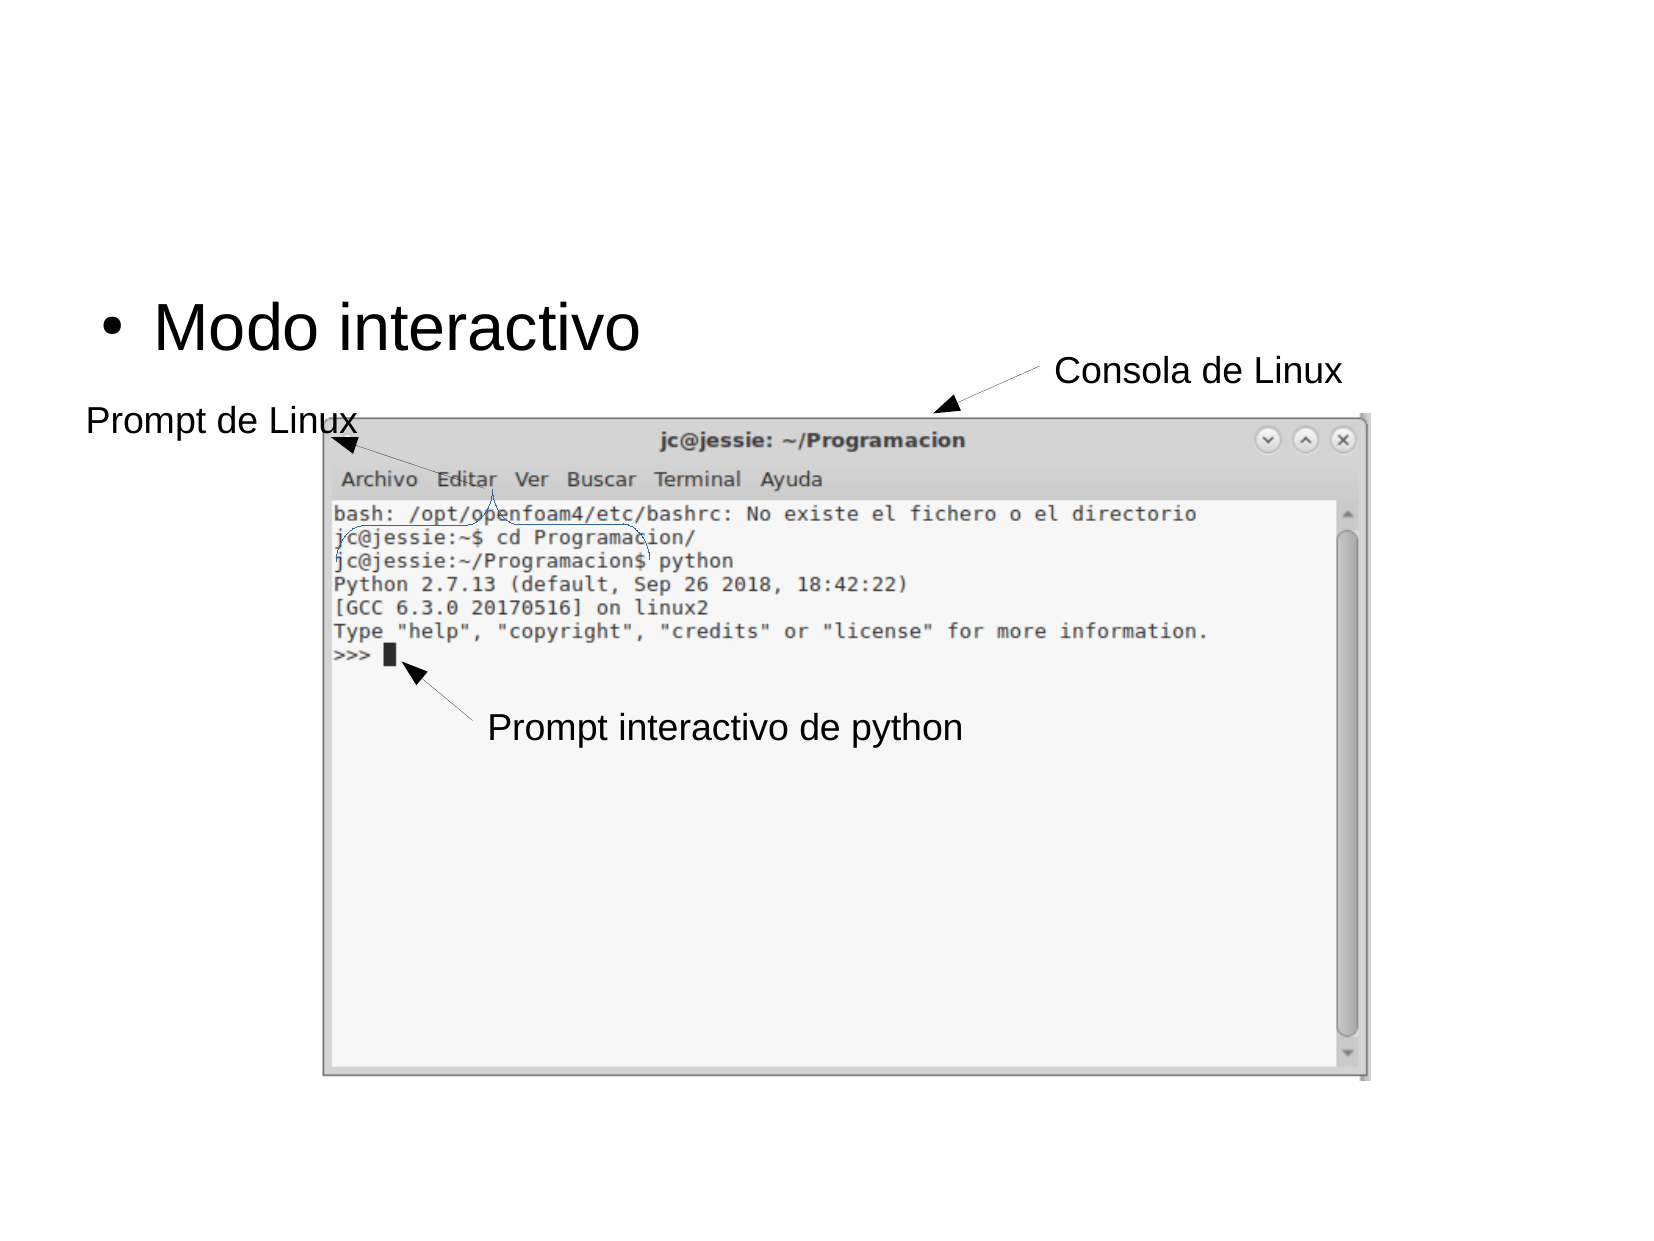

#
Modo interactivo
Consola de Linux
Prompt de Linux
Prompt interactivo de python